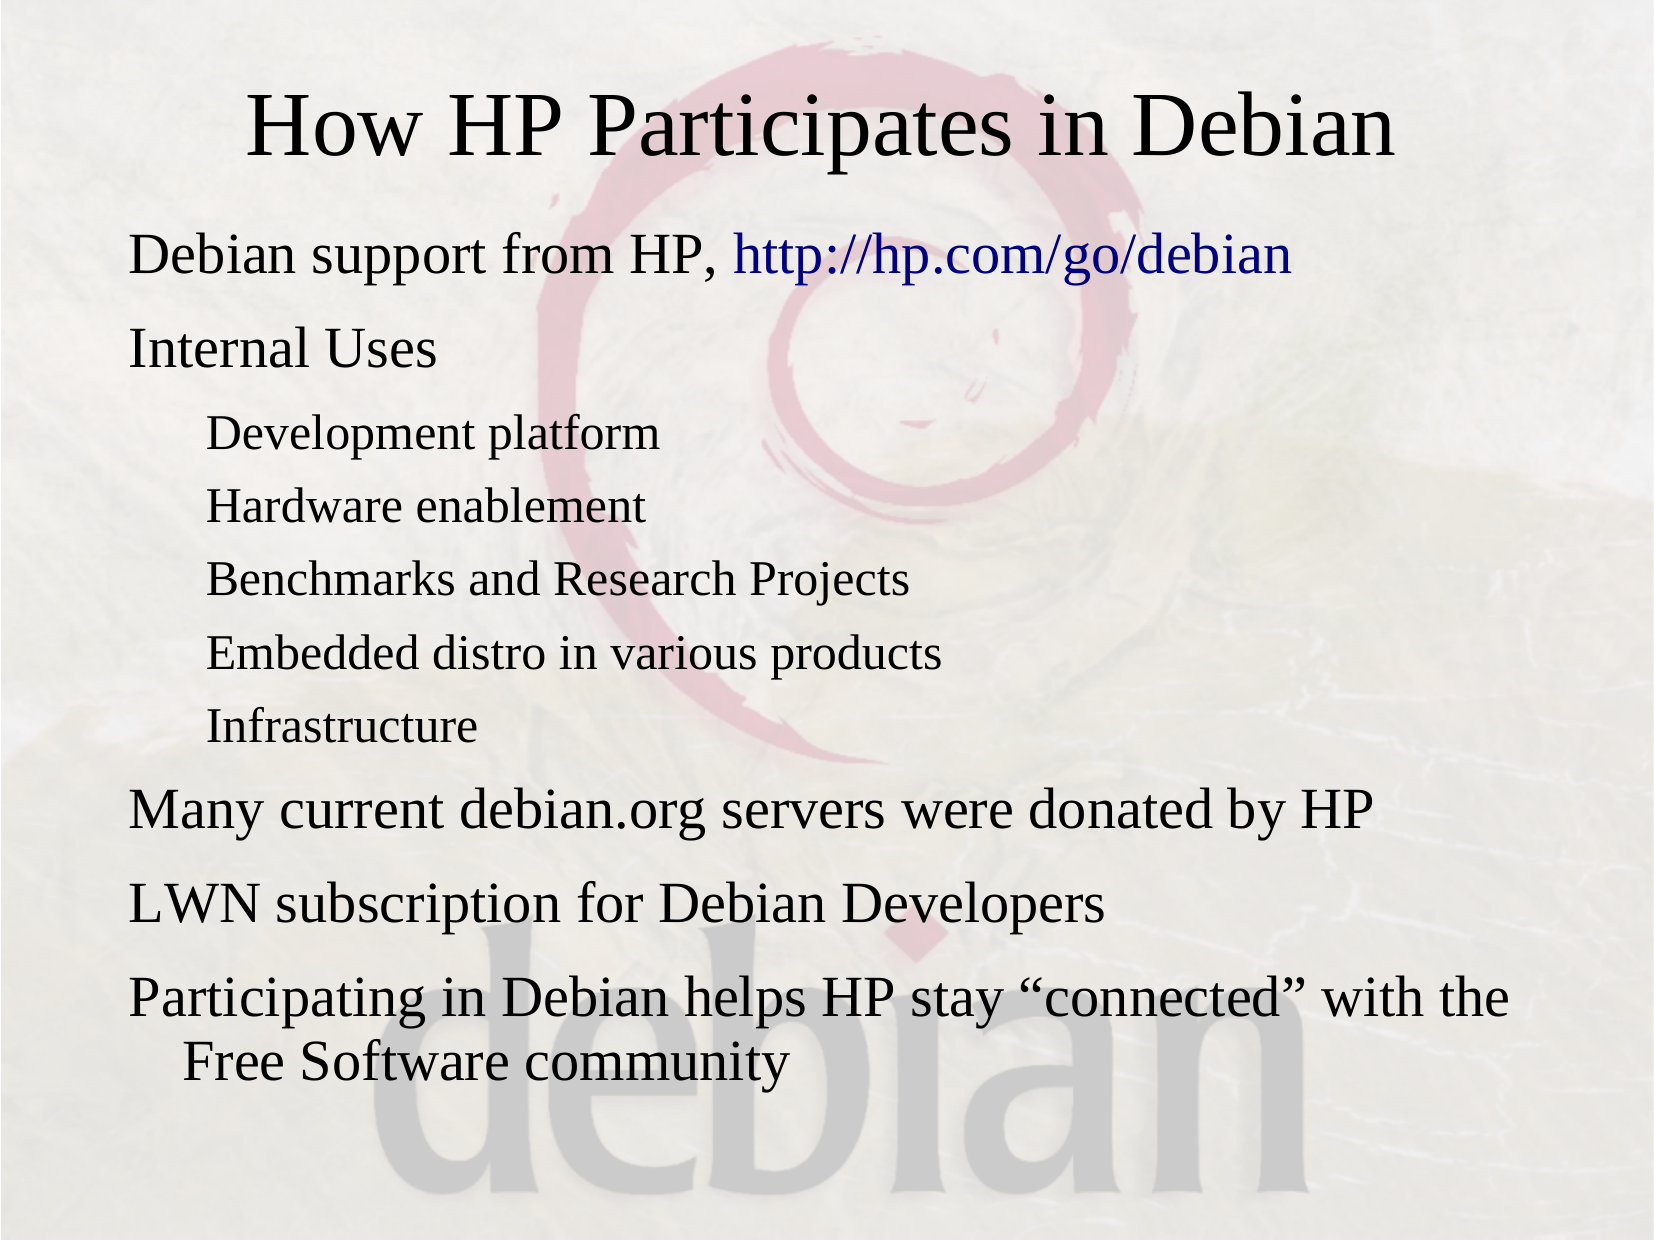

# How HP Participates in Debian
Debian support from HP, http://hp.com/go/debian
Internal Uses
Development platform
Hardware enablement
Benchmarks and Research Projects
Embedded distro in various products
Infrastructure
Many current debian.org servers were donated by HP
LWN subscription for Debian Developers
Participating in Debian helps HP stay “connected” with the Free Software community